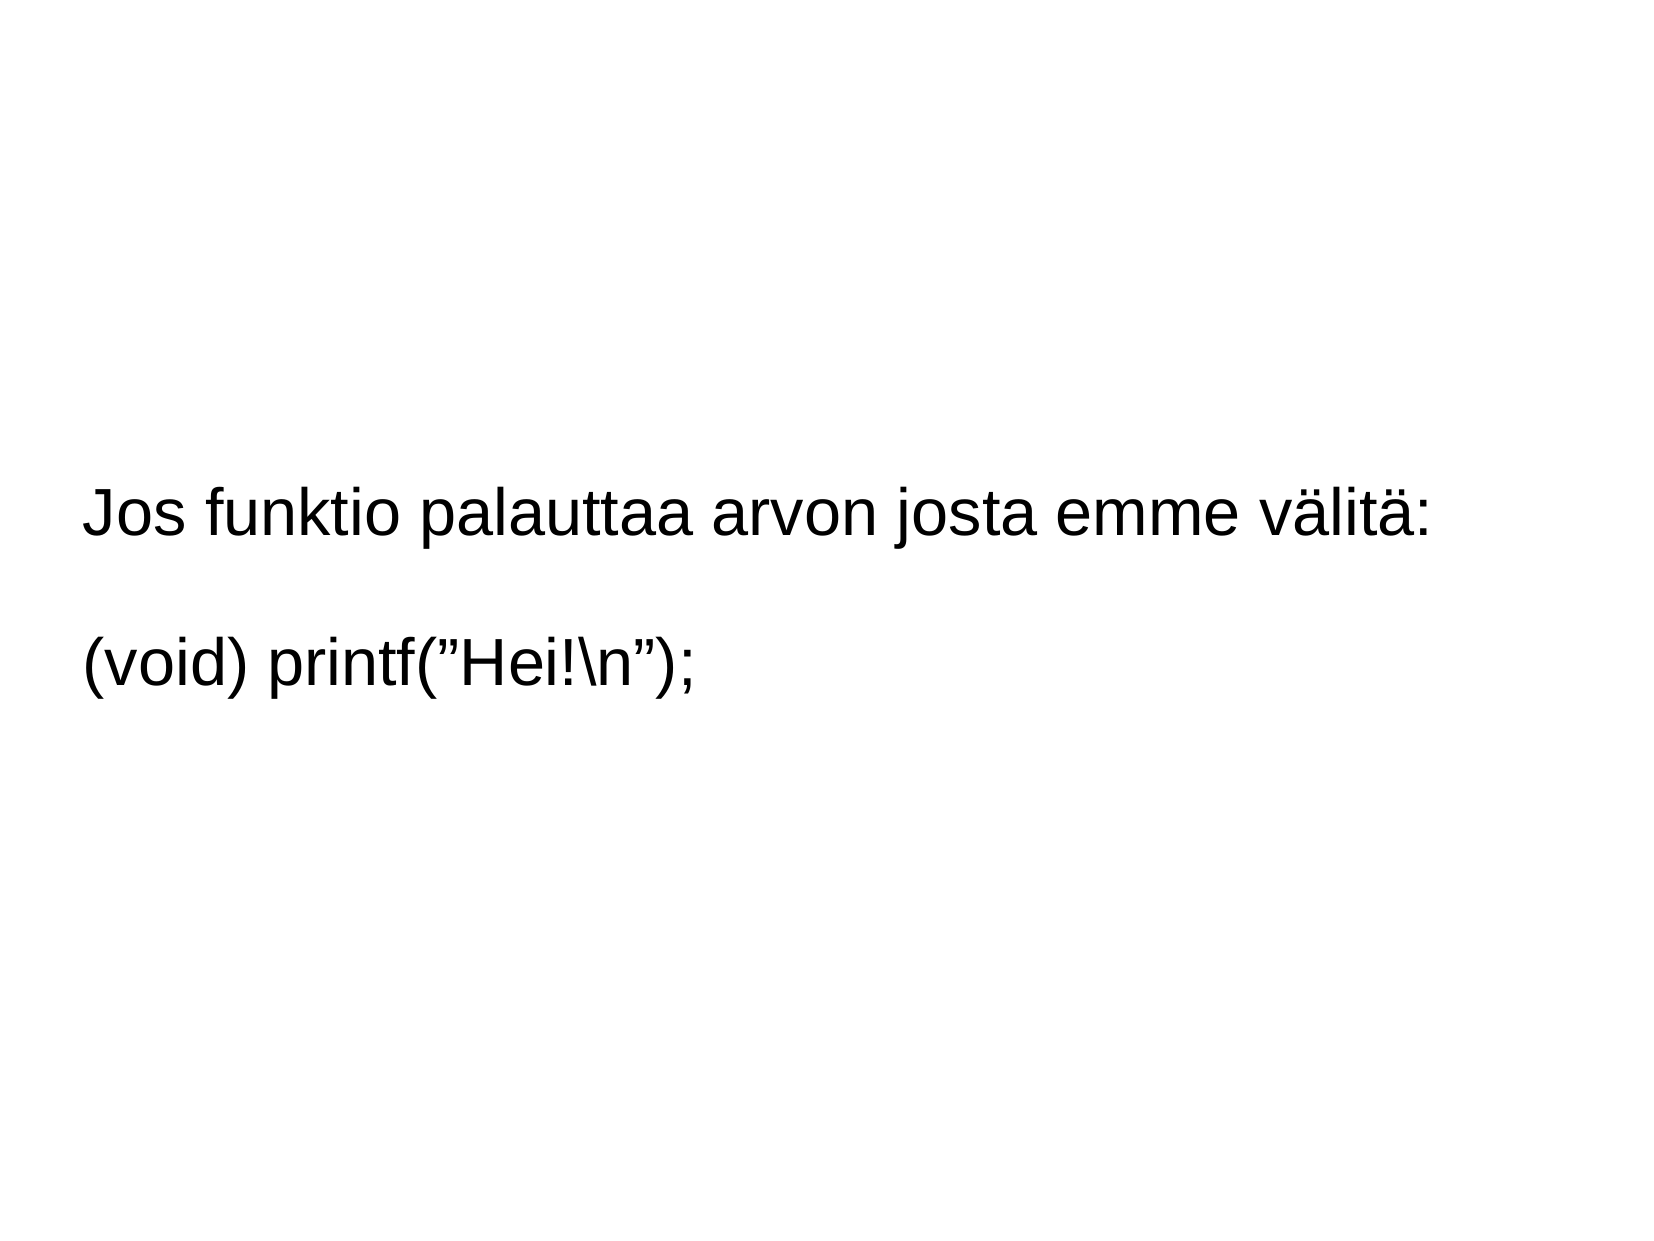

Jos funktio palauttaa arvon josta emme välitä:
(void) printf(”Hei!\n”);